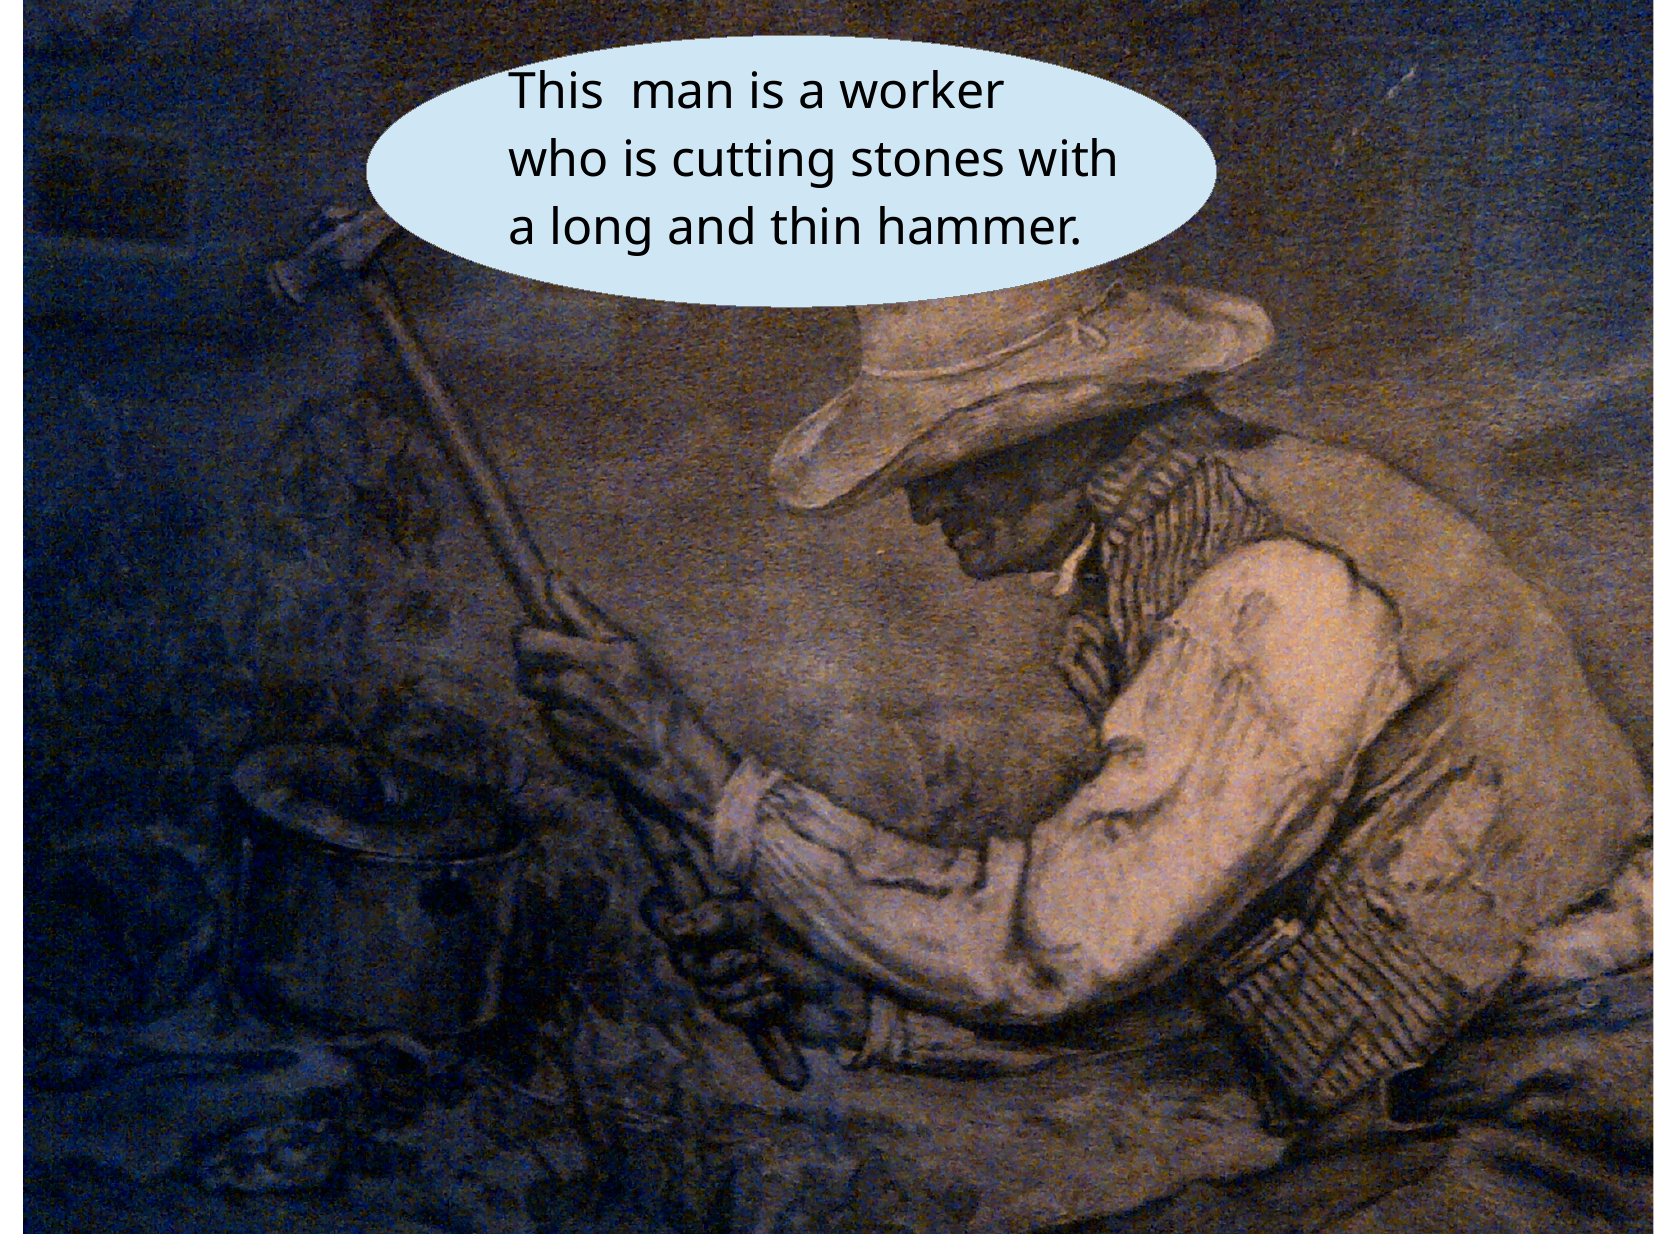

This man is a worker
who is cutting stones with a long and thin hammer.